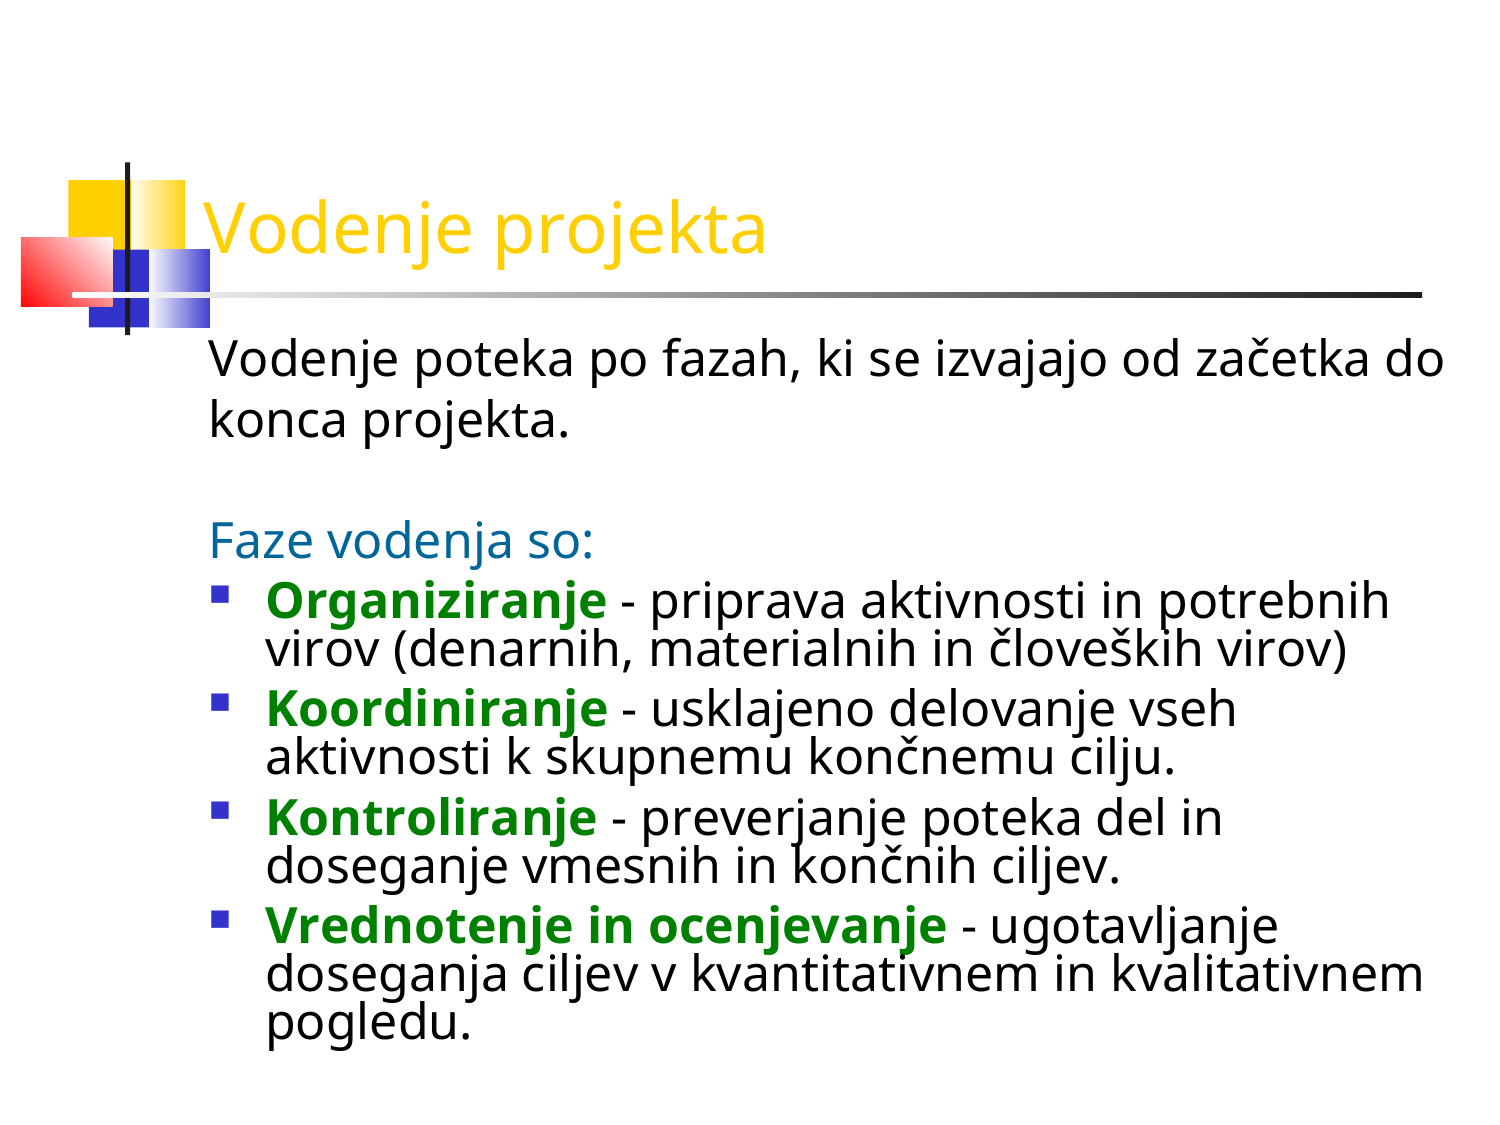

# Vodenje projekta
Vodenje poteka po fazah, ki se izvajajo od začetka do
konca projekta.
Faze vodenja so:
Organiziranje - priprava aktivnosti in potrebnih virov (denarnih, materialnih in človeških virov)
Koordiniranje - usklajeno delovanje vseh aktivnosti k skupnemu končnemu cilju.
Kontroliranje - preverjanje poteka del in doseganje vmesnih in končnih ciljev.
Vrednotenje in ocenjevanje - ugotavljanje doseganja ciljev v kvantitativnem in kvalitativnem pogledu.